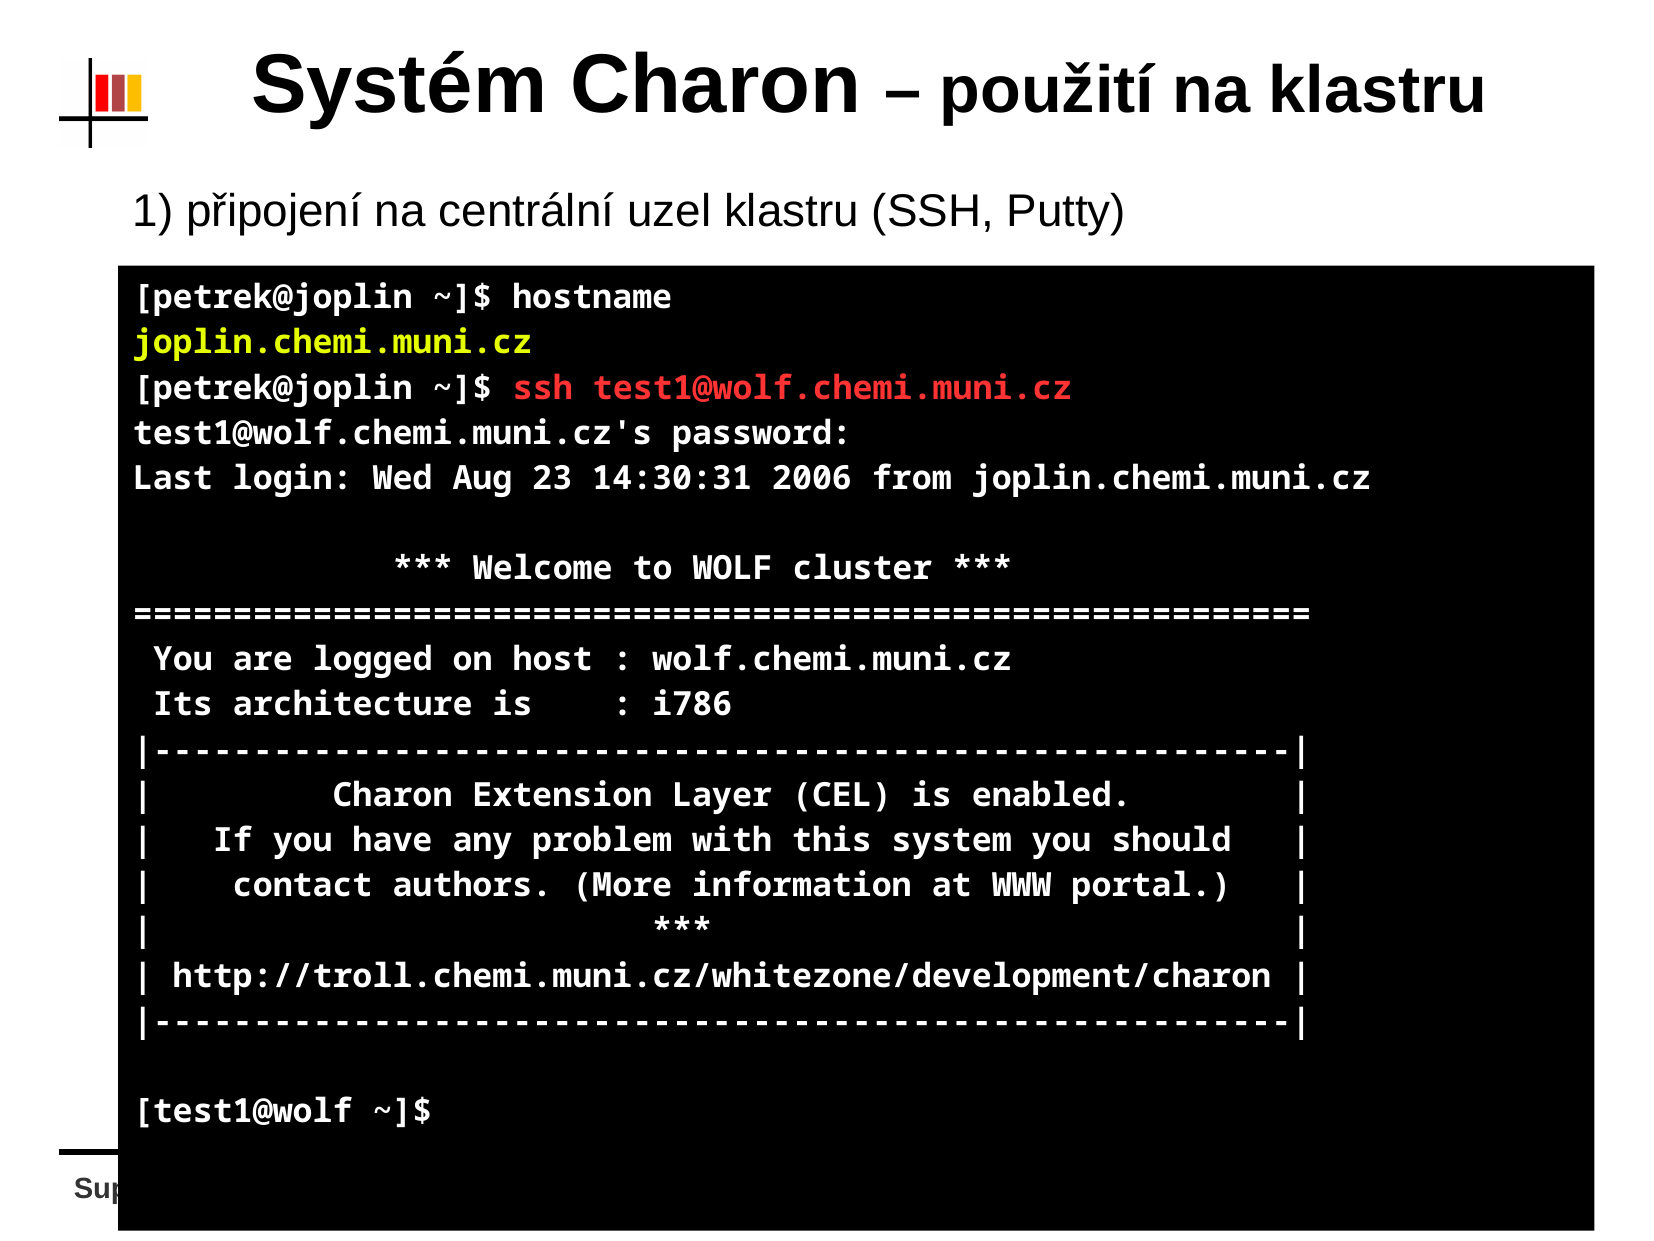

Systém Charon – použití na klastru
1) připojení na centrální uzel klastru (SSH, Putty)
[petrek@joplin ~]$ hostname
joplin.chemi.muni.cz
[petrek@joplin ~]$ ssh test1@wolf.chemi.muni.cz
test1@wolf.chemi.muni.cz's password:
Last login: Wed Aug 23 14:30:31 2006 from joplin.chemi.muni.cz
 *** Welcome to WOLF cluster ***
===========================================================
 You are logged on host : wolf.chemi.muni.cz
 Its architecture is : i786
|---------------------------------------------------------|
| Charon Extension Layer (CEL) is enabled. |
| If you have any problem with this system you should |
| contact authors. (More information at WWW portal.) |
| *** |
| http://troll.chemi.muni.cz/whitezone/development/charon |
|---------------------------------------------------------|
[test1@wolf ~]$
Superpočítání a gridové počítání, Struktura a funkce biomolekul – Letní škola, NCBR, Brno, 3-8 září, 2006